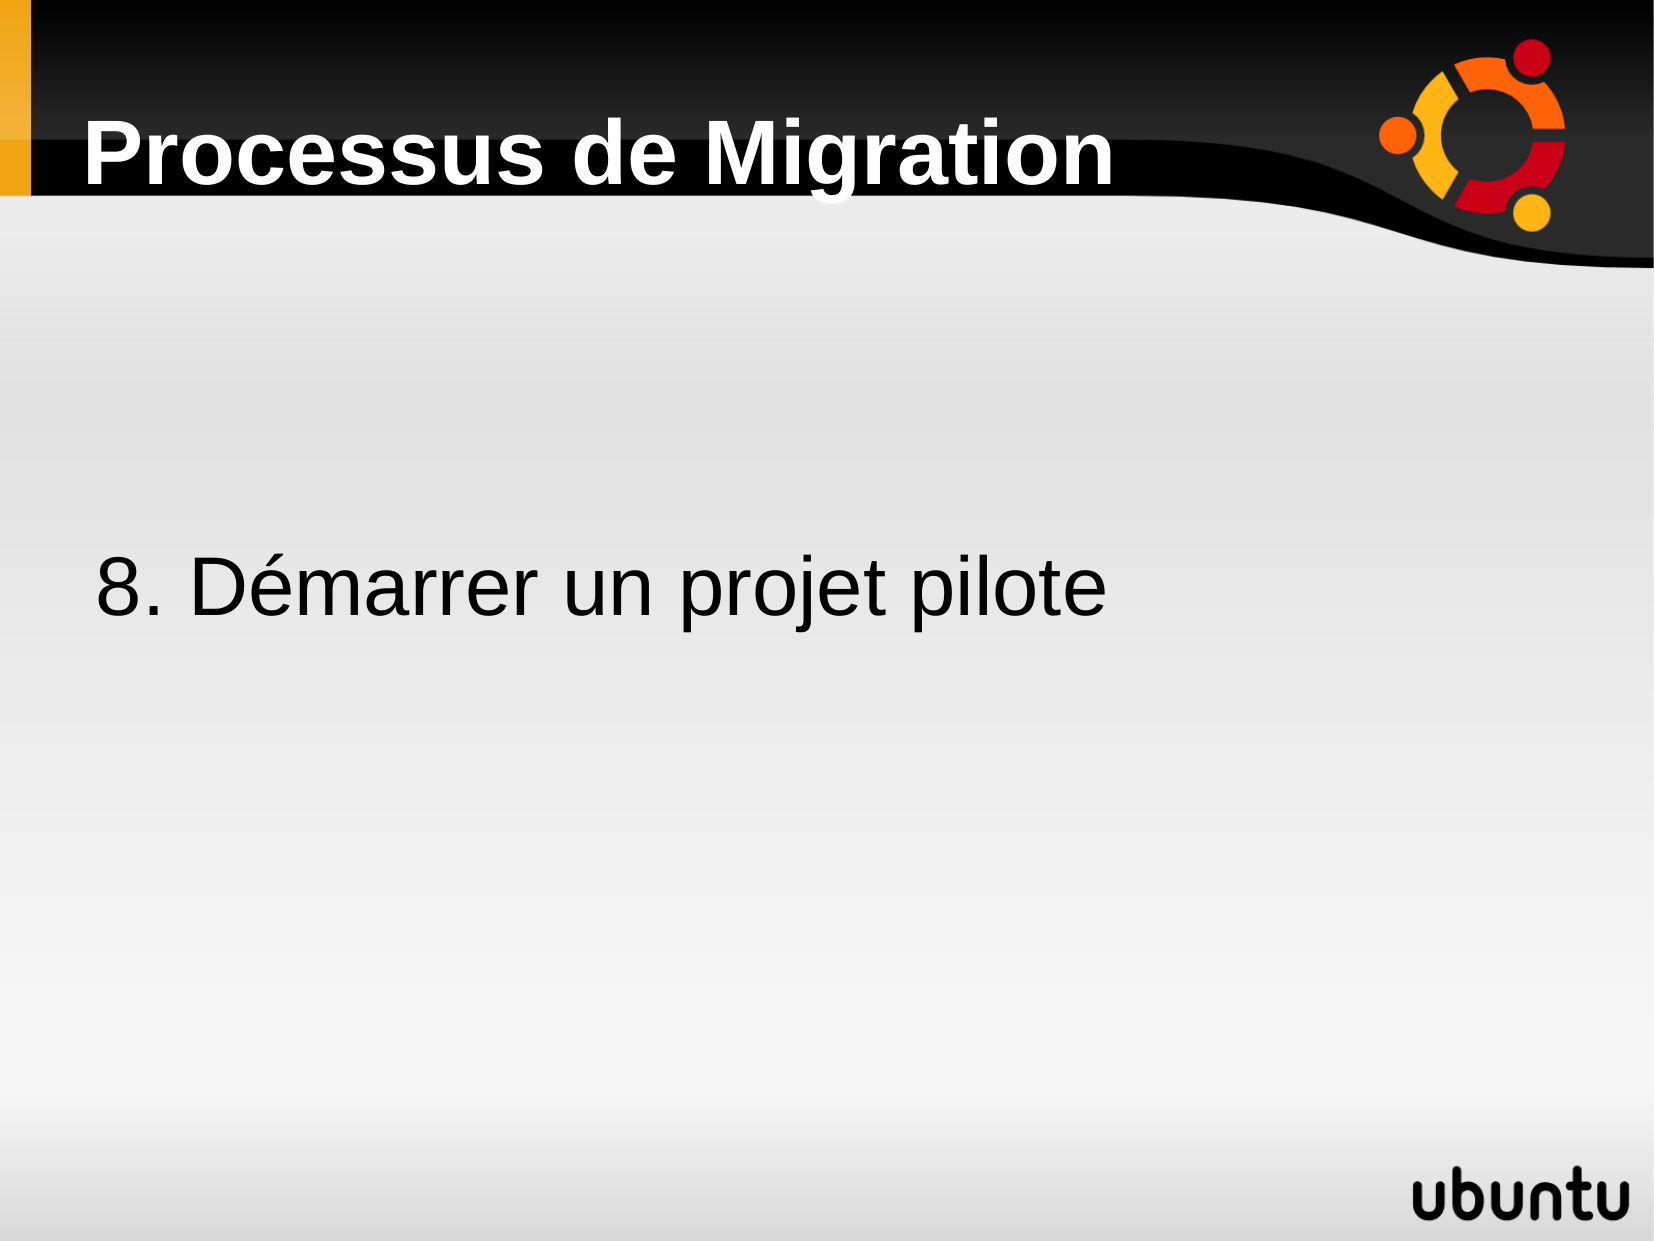

# Processus de Migration
8. Démarrer un projet pilote